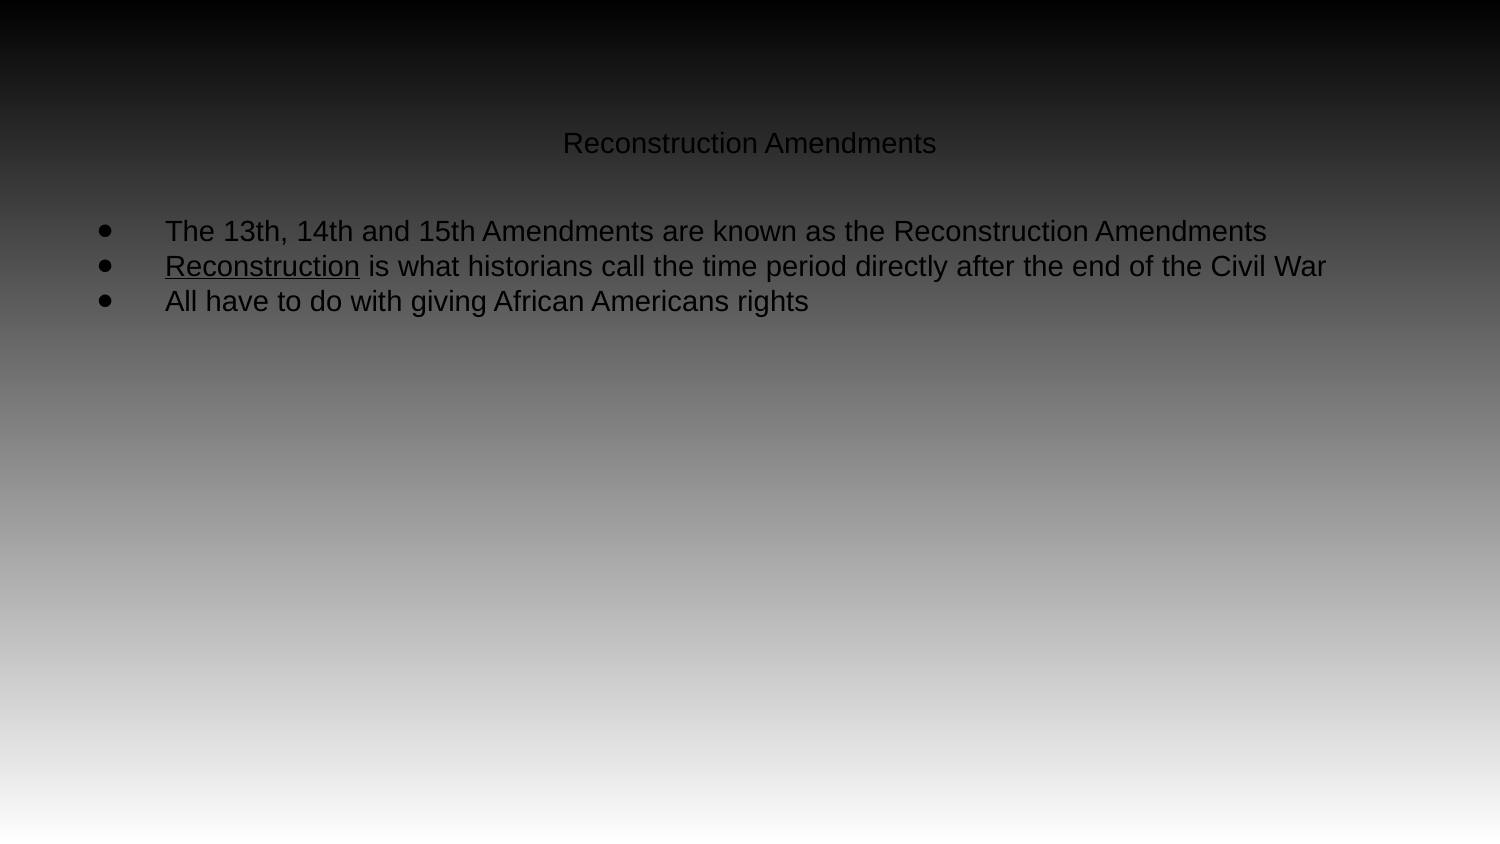

# Reconstruction Amendments
The 13th, 14th and 15th Amendments are known as the Reconstruction Amendments
Reconstruction is what historians call the time period directly after the end of the Civil War
All have to do with giving African Americans rights